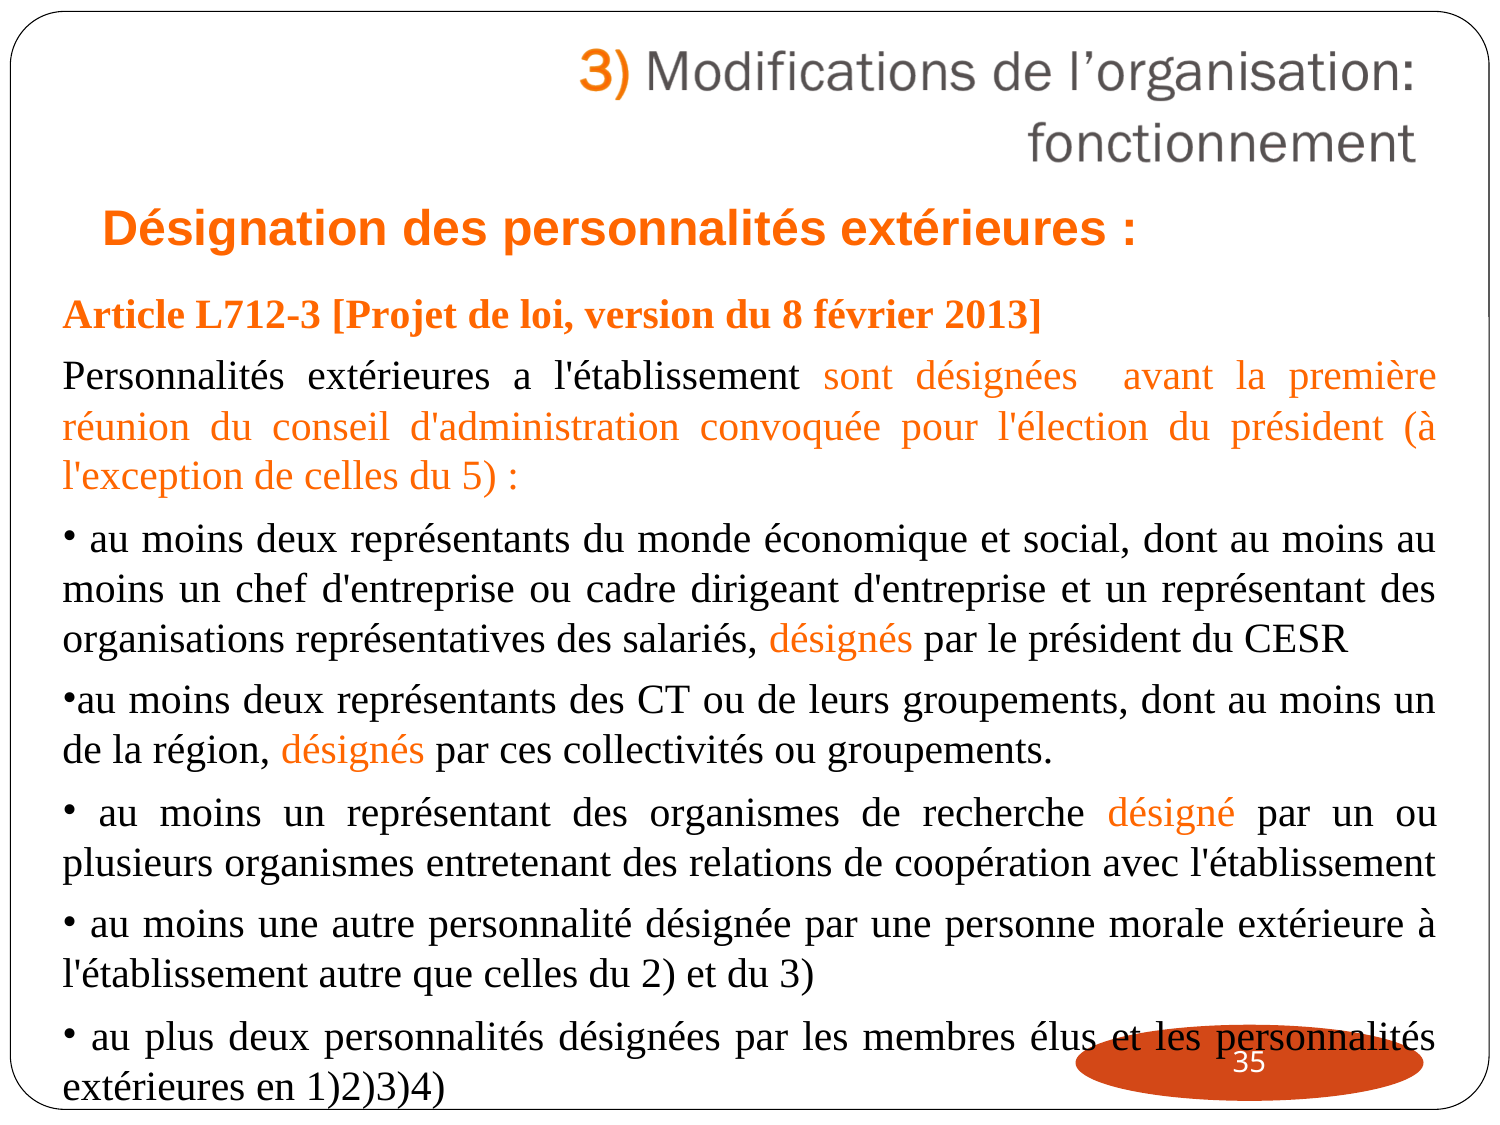

Désignation des personnalités extérieures :
Article L712-3 [Projet de loi, version du 8 février 2013]
Personnalités extérieures a l'établissement sont désignées avant la première réunion du conseil d'administration convoquée pour l'élection du président (à l'exception de celles du 5) :
 au moins deux représentants du monde économique et social, dont au moins au moins un chef d'entreprise ou cadre dirigeant d'entreprise et un représentant des organisations représentatives des salariés, désignés par le président du CESR
au moins deux représentants des CT ou de leurs groupements, dont au moins un de la région, désignés par ces collectivités ou groupements.
 au moins un représentant des organismes de recherche désigné par un ou plusieurs organismes entretenant des relations de coopération avec l'établissement
 au moins une autre personnalité désignée par une personne morale extérieure à l'établissement autre que celles du 2) et du 3)
 au plus deux personnalités désignées par les membres élus et les personnalités extérieures en 1)2)3)4)
.